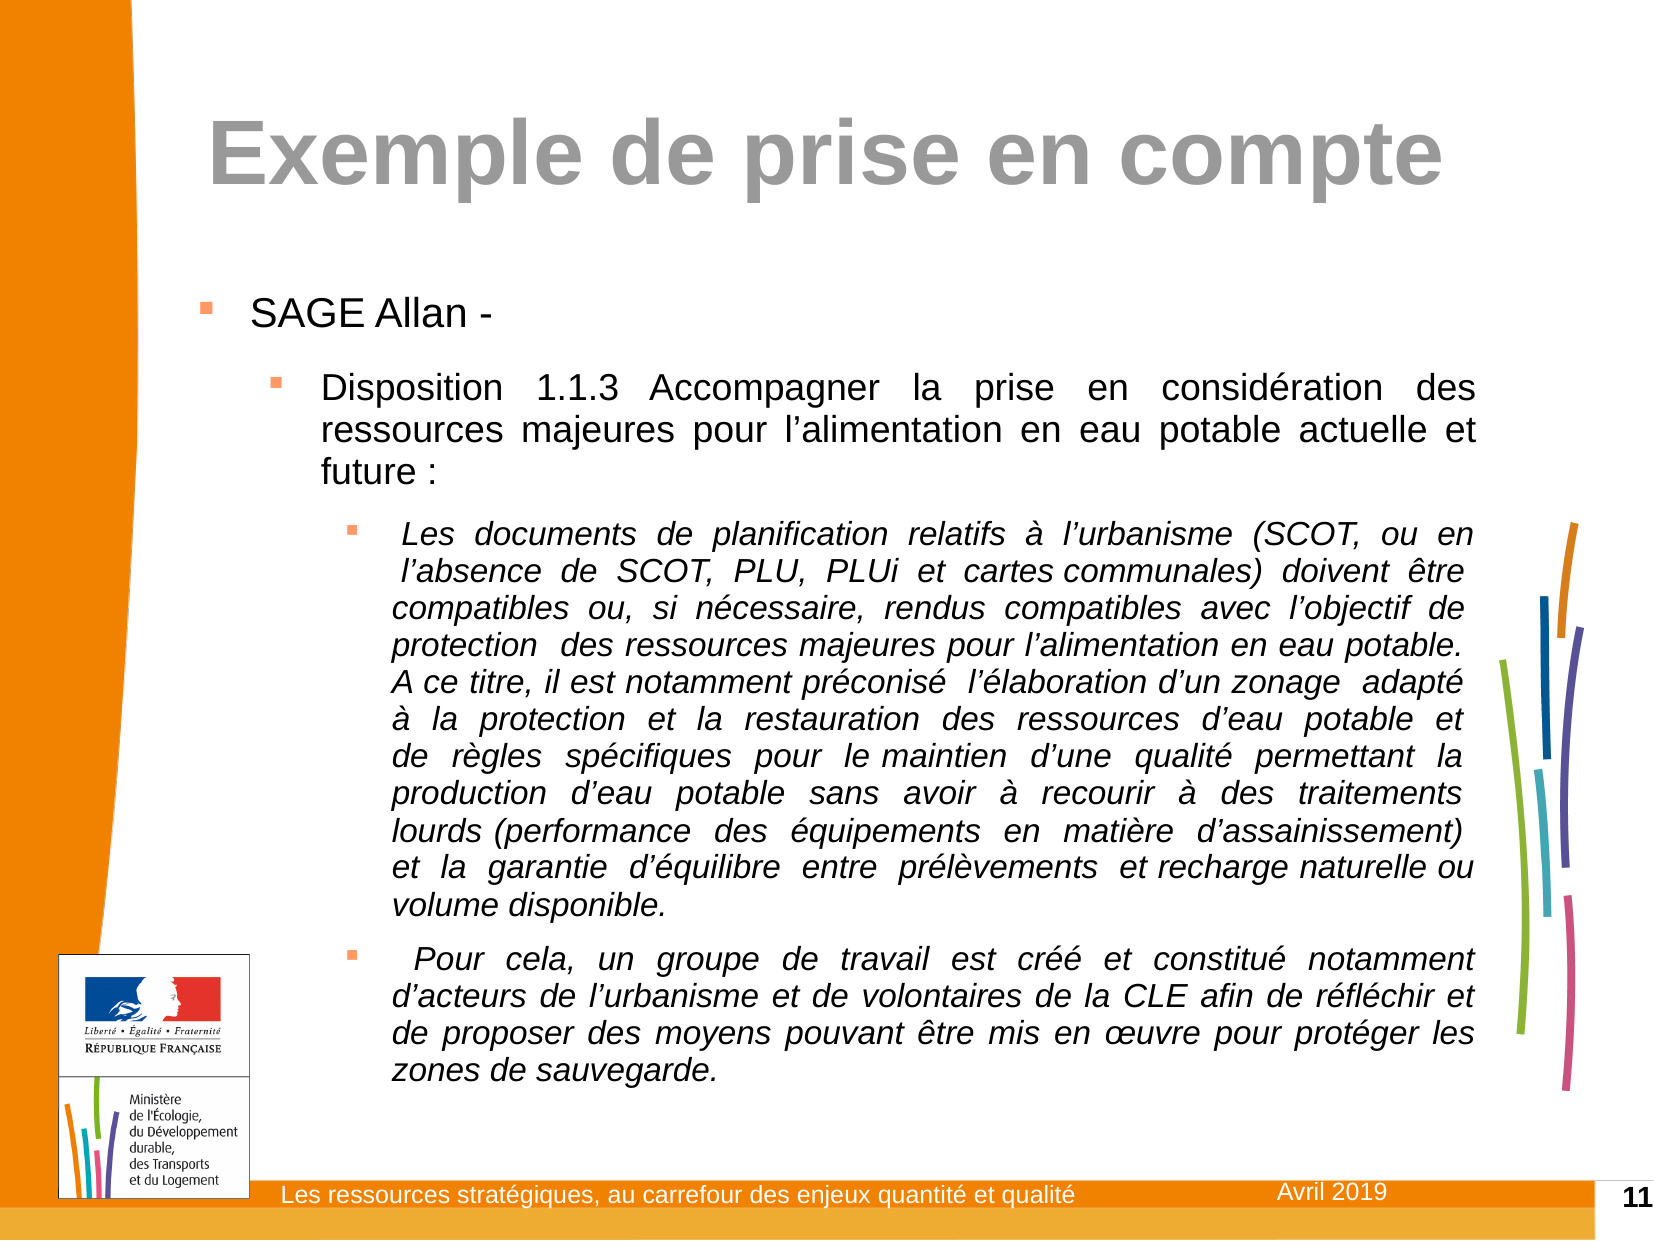

# Exemple de prise en compte
SAGE Allan -
Disposition 1.1.3 Accompagner la prise en considération des ressources majeures pour l’alimentation en eau potable actuelle et future :
 Les documents de planification relatifs à l’urbanisme (SCOT, ou en l’absence de SCOT, PLU, PLUi et cartes communales) doivent être compatibles ou, si nécessaire, rendus compatibles avec l’objectif de protection des ressources majeures pour l’alimentation en eau potable. A ce titre, il est notamment préconisé l’élaboration d’un zonage adapté à la protection et la restauration des ressources d’eau potable et de règles spécifiques pour le maintien d’une qualité permettant la production d’eau potable sans avoir à recourir à des traitements lourds (performance des équipements en matière d’assainissement) et la garantie d’équilibre entre prélèvements et recharge naturelle ou volume disponible.
 Pour cela, un groupe de travail est créé et constitué notamment d’acteurs de l’urbanisme et de volontaires de la CLE afin de réfléchir et de proposer des moyens pouvant être mis en œuvre pour protéger les zones de sauvegarde.
Avril 2019
Les ressources stratégiques, au carrefour des enjeux quantité et qualité
11